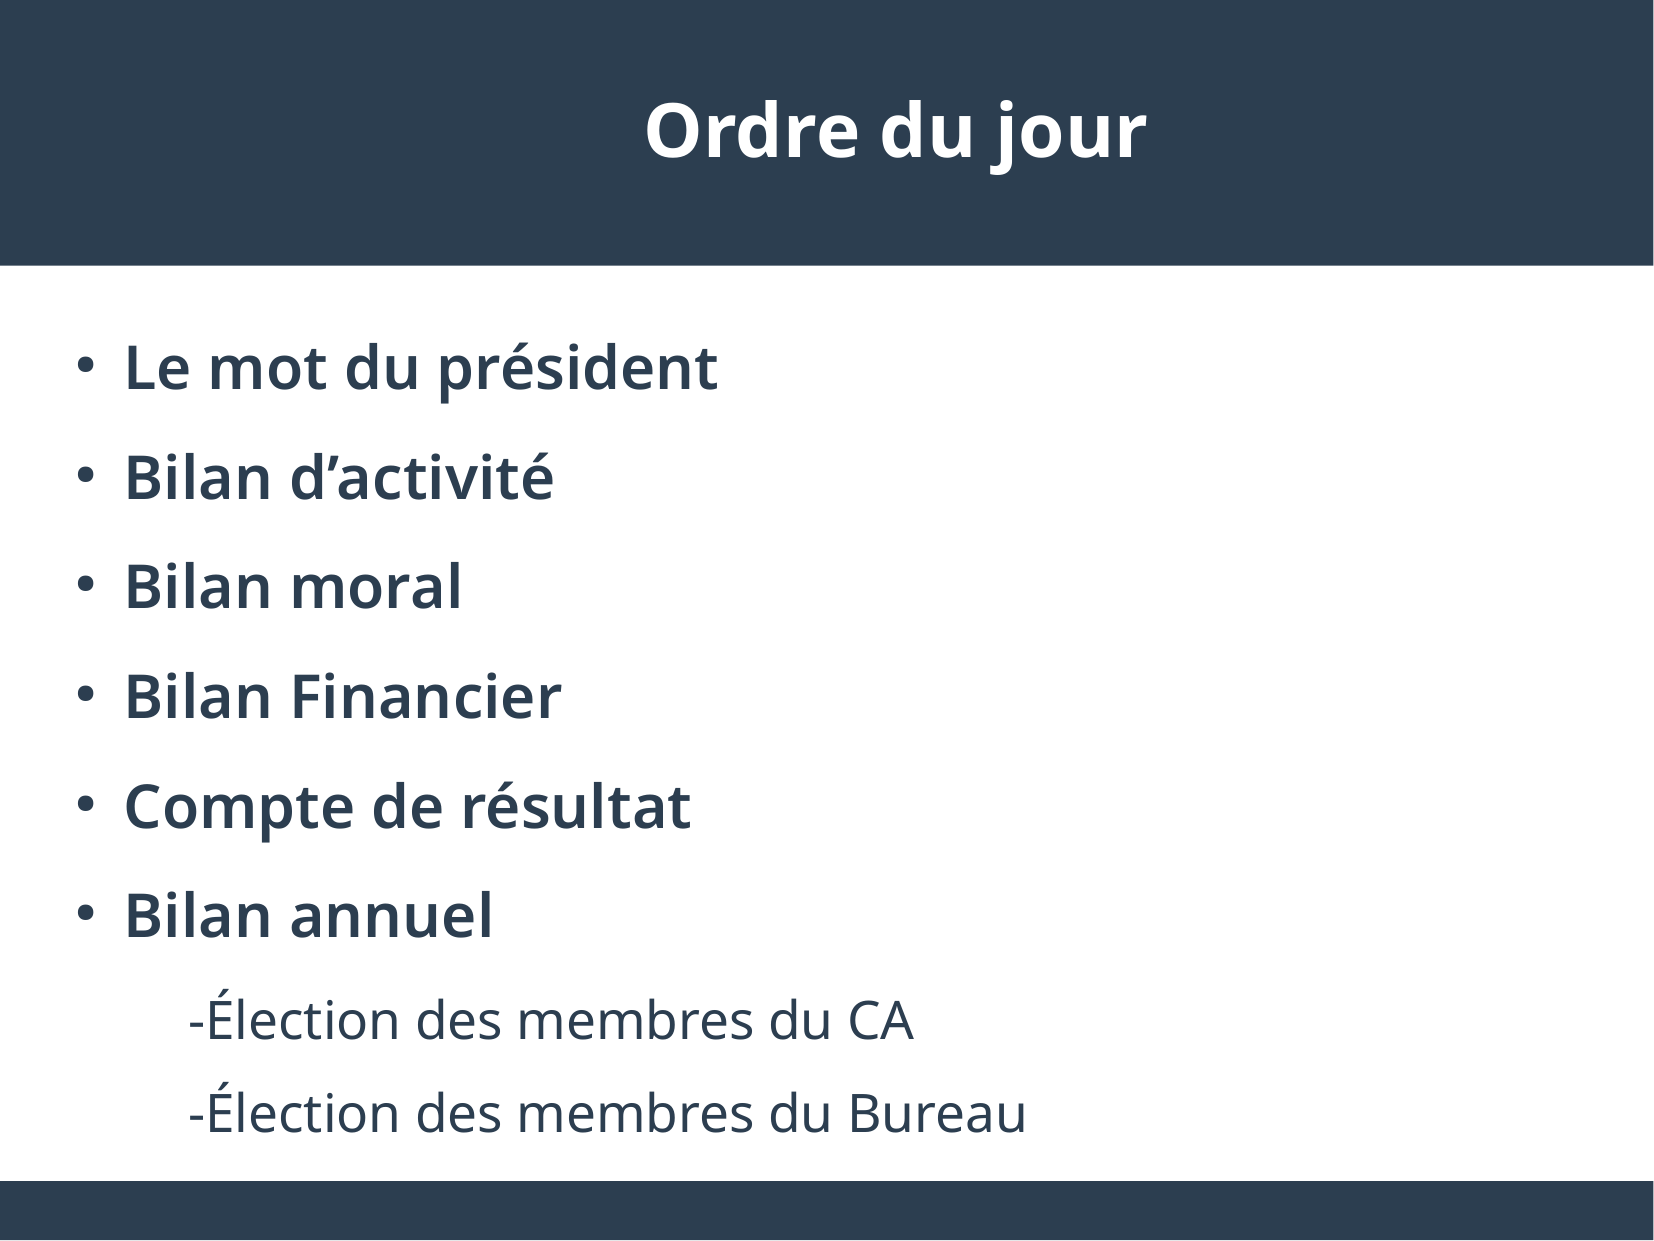

# Ordre du jour
Le mot du président
Bilan d’activité
Bilan moral
Bilan Financier
Compte de résultat
Bilan annuel
-Élection des membres du CA
-Élection des membres du Bureau